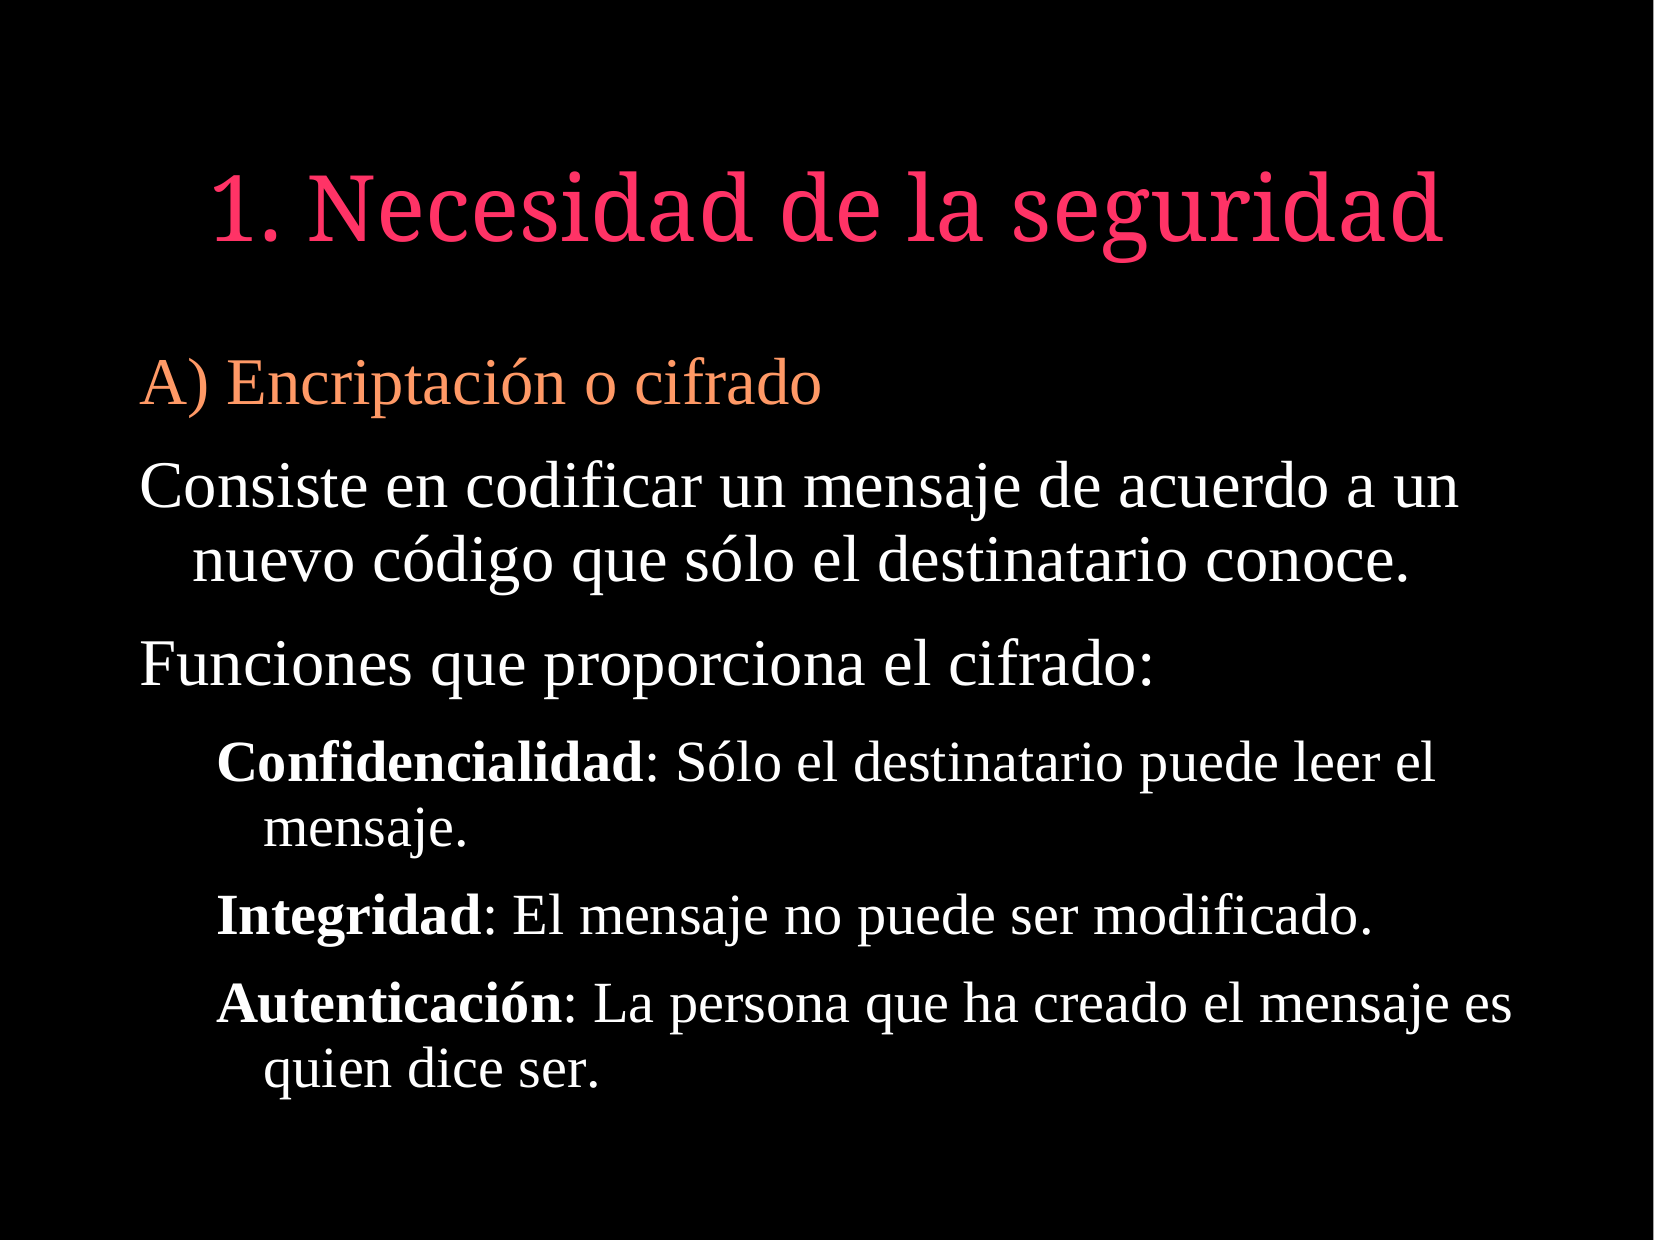

# 1. Necesidad de la seguridad
A) Encriptación o cifrado
Consiste en codificar un mensaje de acuerdo a un nuevo código que sólo el destinatario conoce.
Funciones que proporciona el cifrado:
Confidencialidad: Sólo el destinatario puede leer el mensaje.
Integridad: El mensaje no puede ser modificado.
Autenticación: La persona que ha creado el mensaje es quien dice ser.